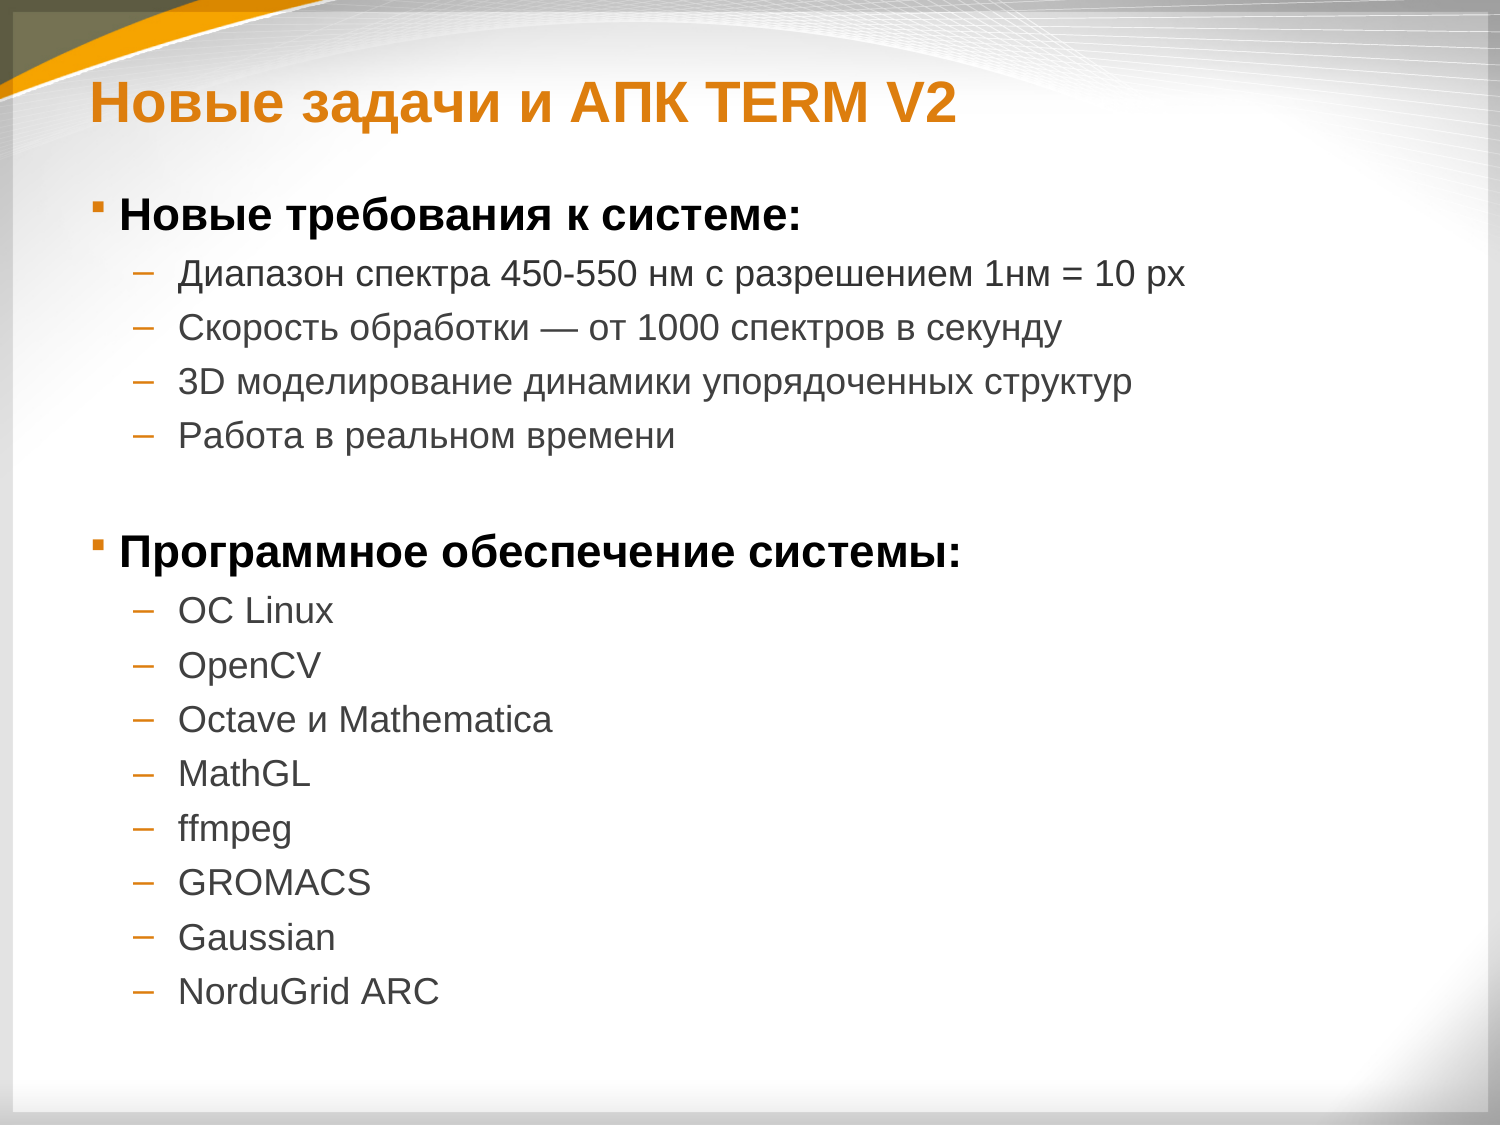

# Новые задачи и АПК TERM V2
Новые требования к системе:
Диапазон спектра 450-550 нм с разрешением 1нм = 10 px
Скорость обработки — от 1000 спектров в секунду
3D моделирование динамики упорядоченных структур
Работа в реальном времени
Программное обеспечение системы:
ОС Linux
OpenCV
Octave и Mathematica
MathGL
ffmpeg
GROMACS
Gaussian
NorduGrid ARC